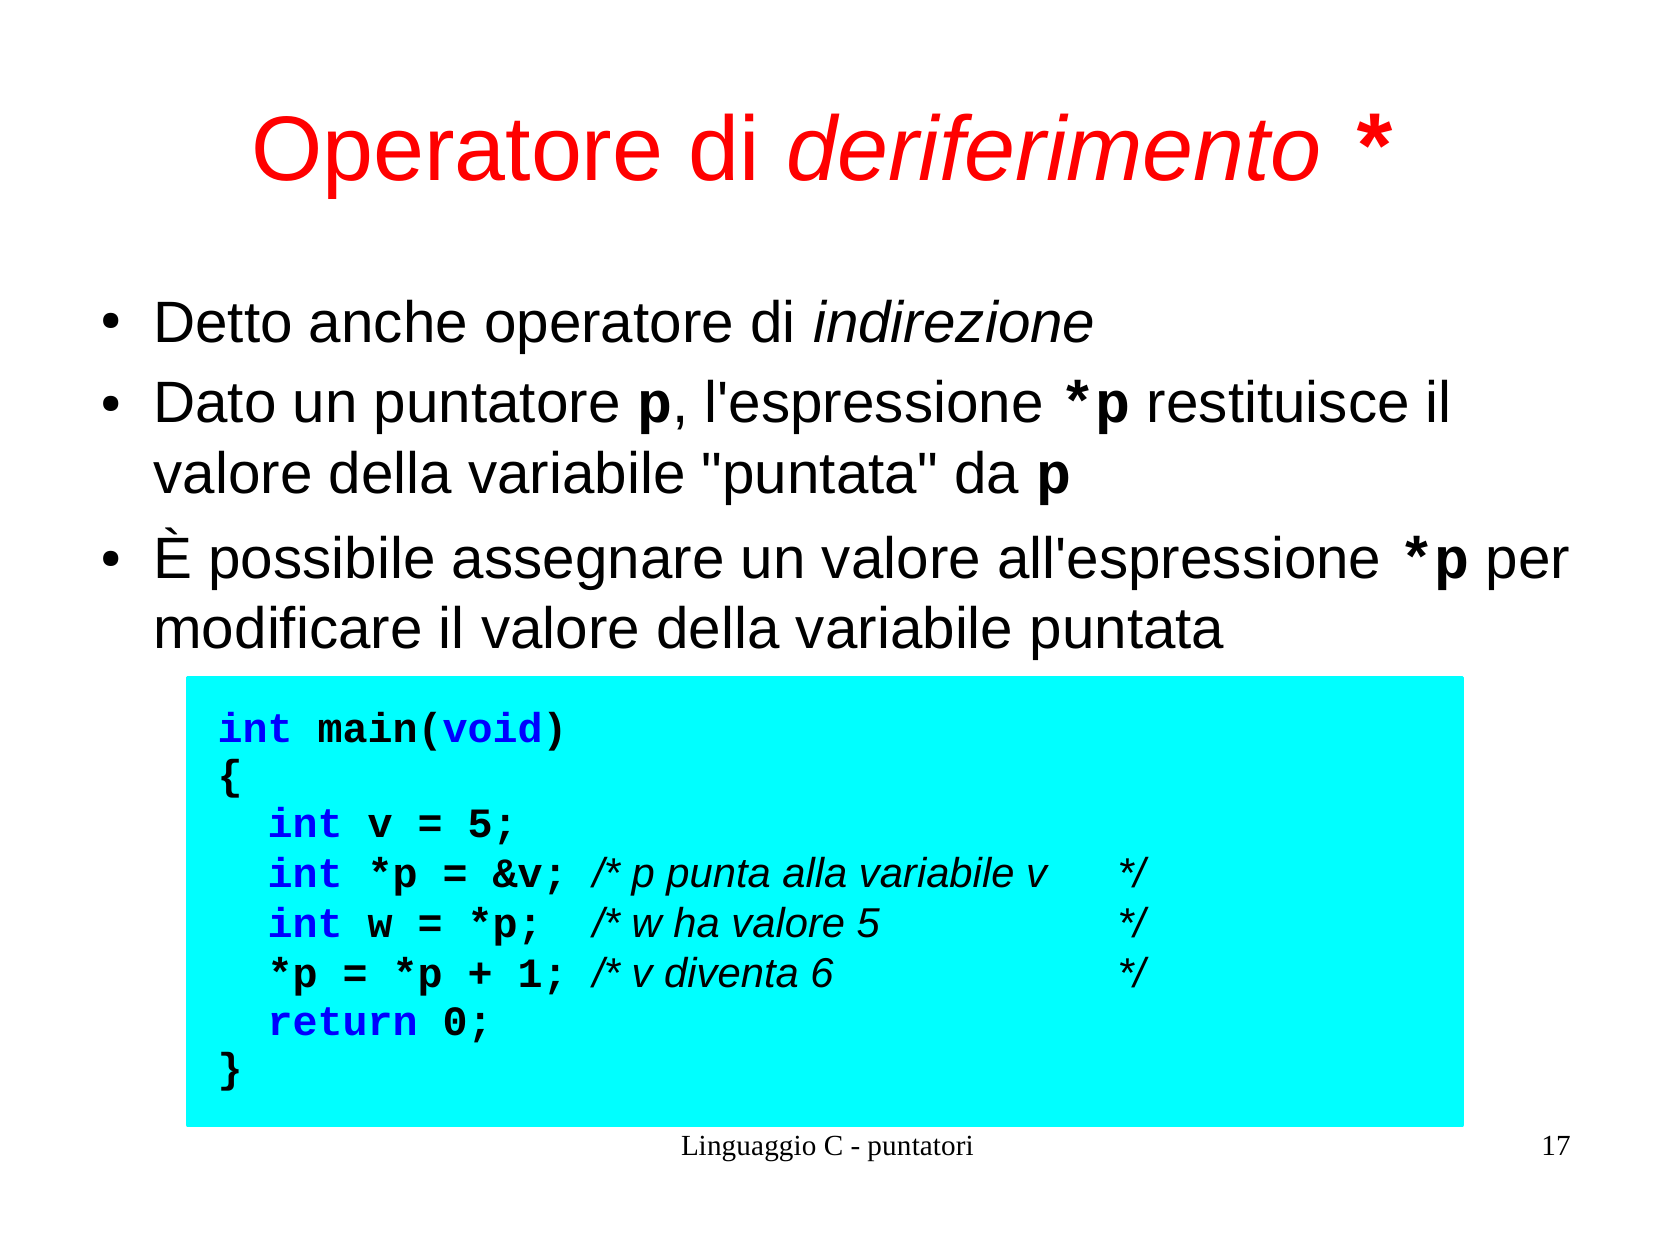

# Operatore di deriferimento *
Detto anche operatore di indirezione
Dato un puntatore p, l'espressione *p restituisce il valore della variabile "puntata" da p
È possibile assegnare un valore all'espressione *p per modificare il valore della variabile puntata
int main(void)
{
 int v = 5;
 int *p = &v;	/* p punta alla variabile v 	*/
 int w = *p; 	/* w ha valore 5 				*/
 *p = *p + 1; /* v diventa 6 				*/
 return 0;
}
Linguaggio C - puntatori
17